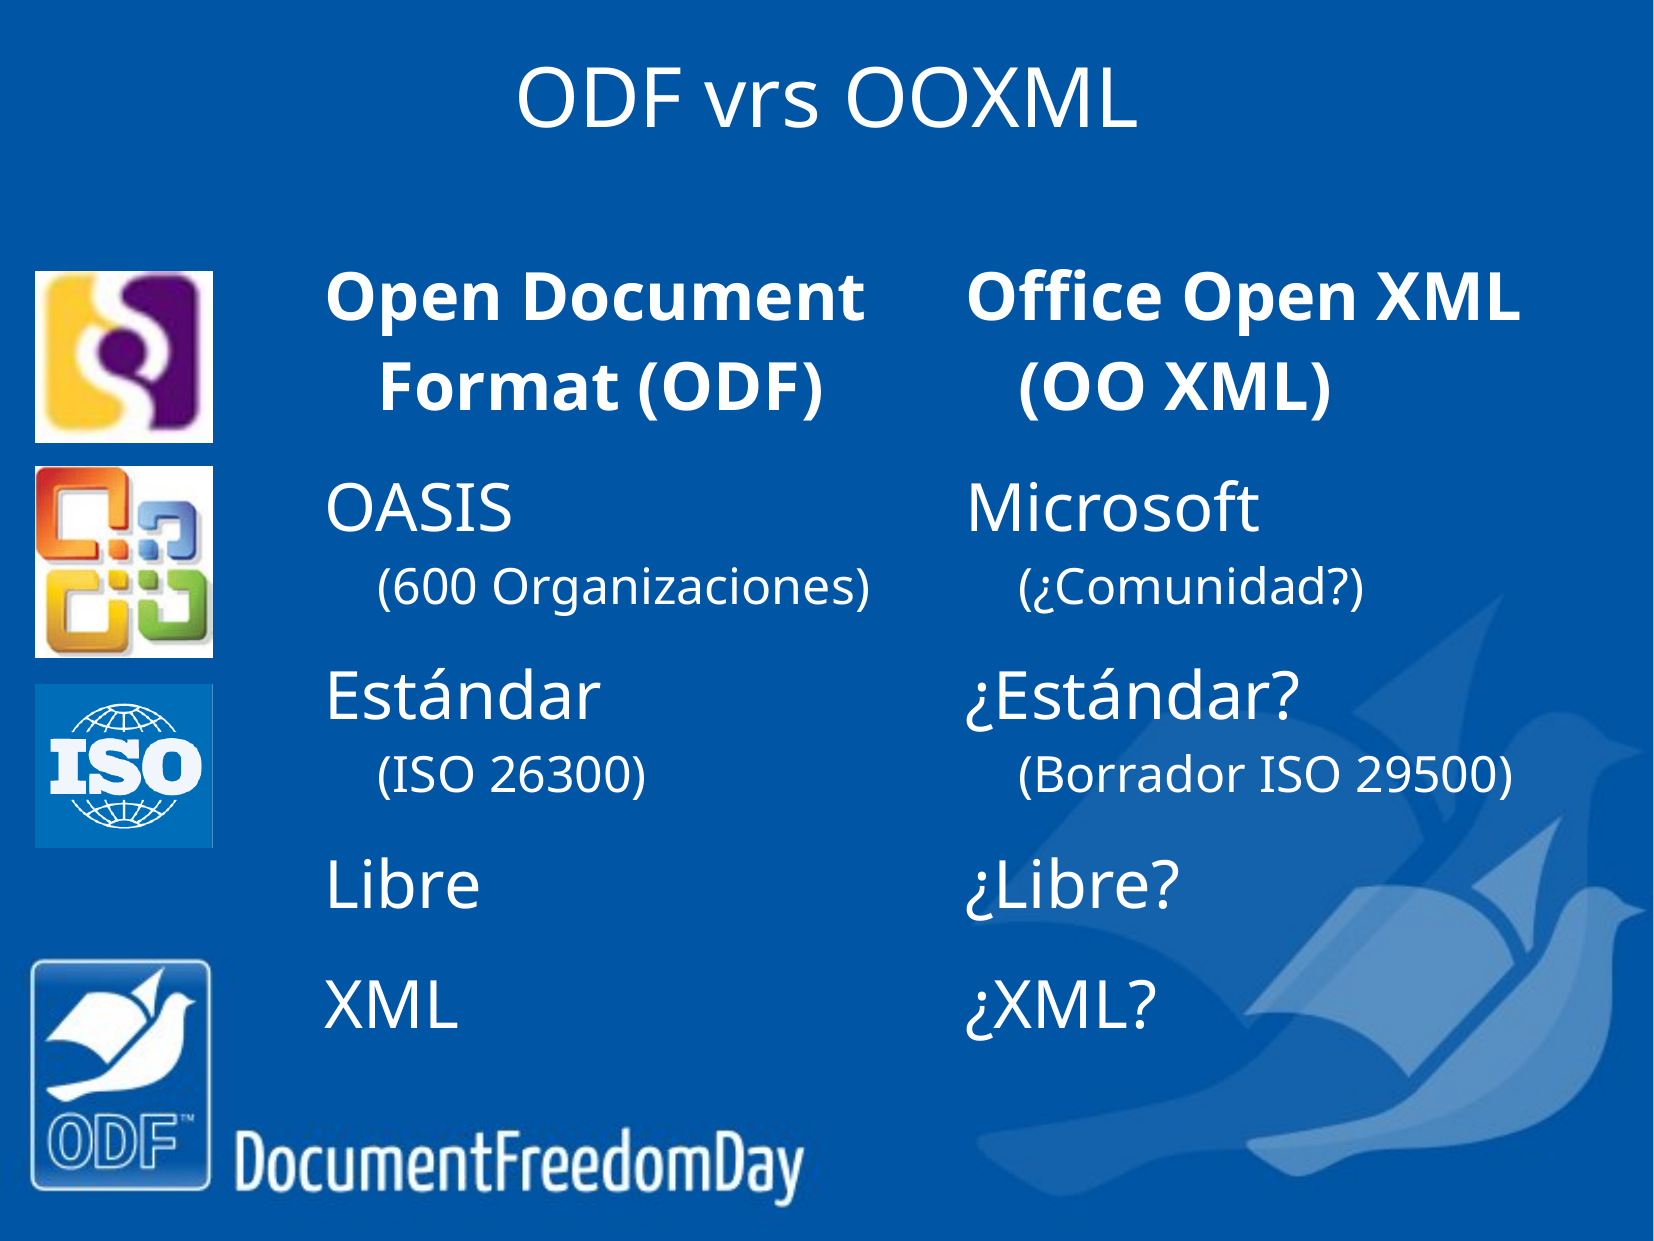

# ODF vrs OOXML
Open Document Format (ODF)
OASIS
(600 Organizaciones)
Estándar
(ISO 26300)
Libre
XML
Office Open XML (OO XML)
Microsoft
(¿Comunidad?)
¿Estándar?
(Borrador ISO 29500)
¿Libre?
¿XML?